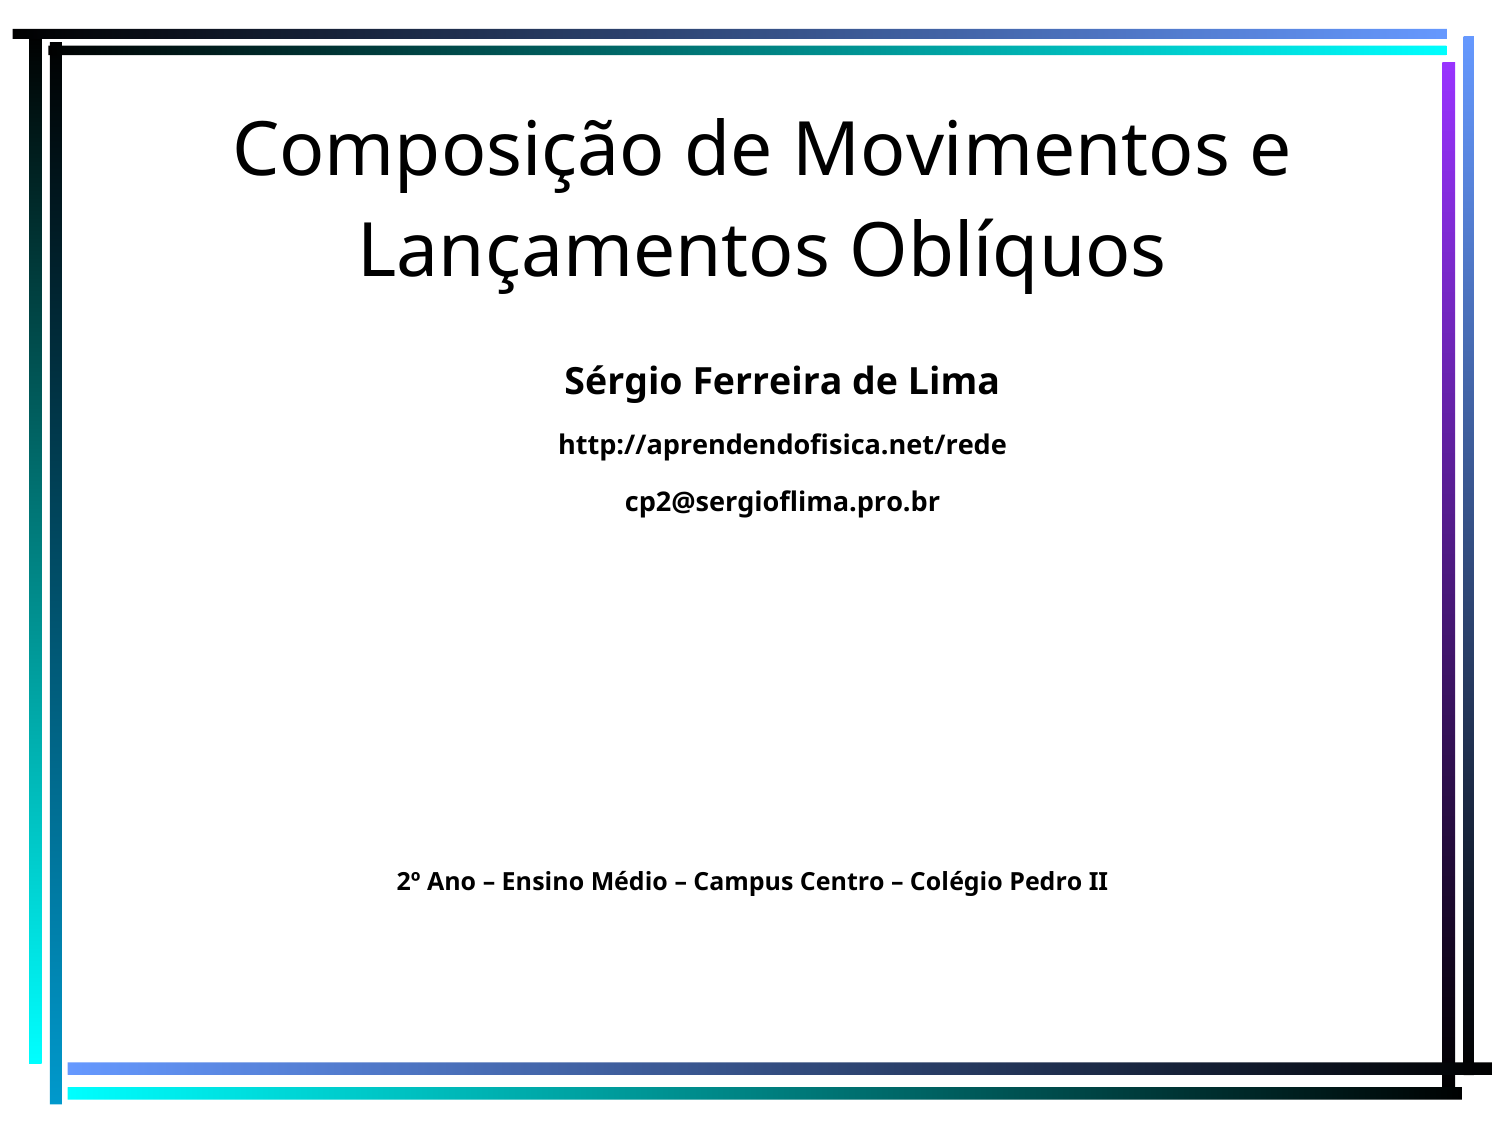

# Composição de Movimentos e Lançamentos Oblíquos
Sérgio Ferreira de Lima
http://aprendendofisica.net/rede
cp2@sergioflima.pro.br
2º Ano – Ensino Médio – Campus Centro – Colégio Pedro II